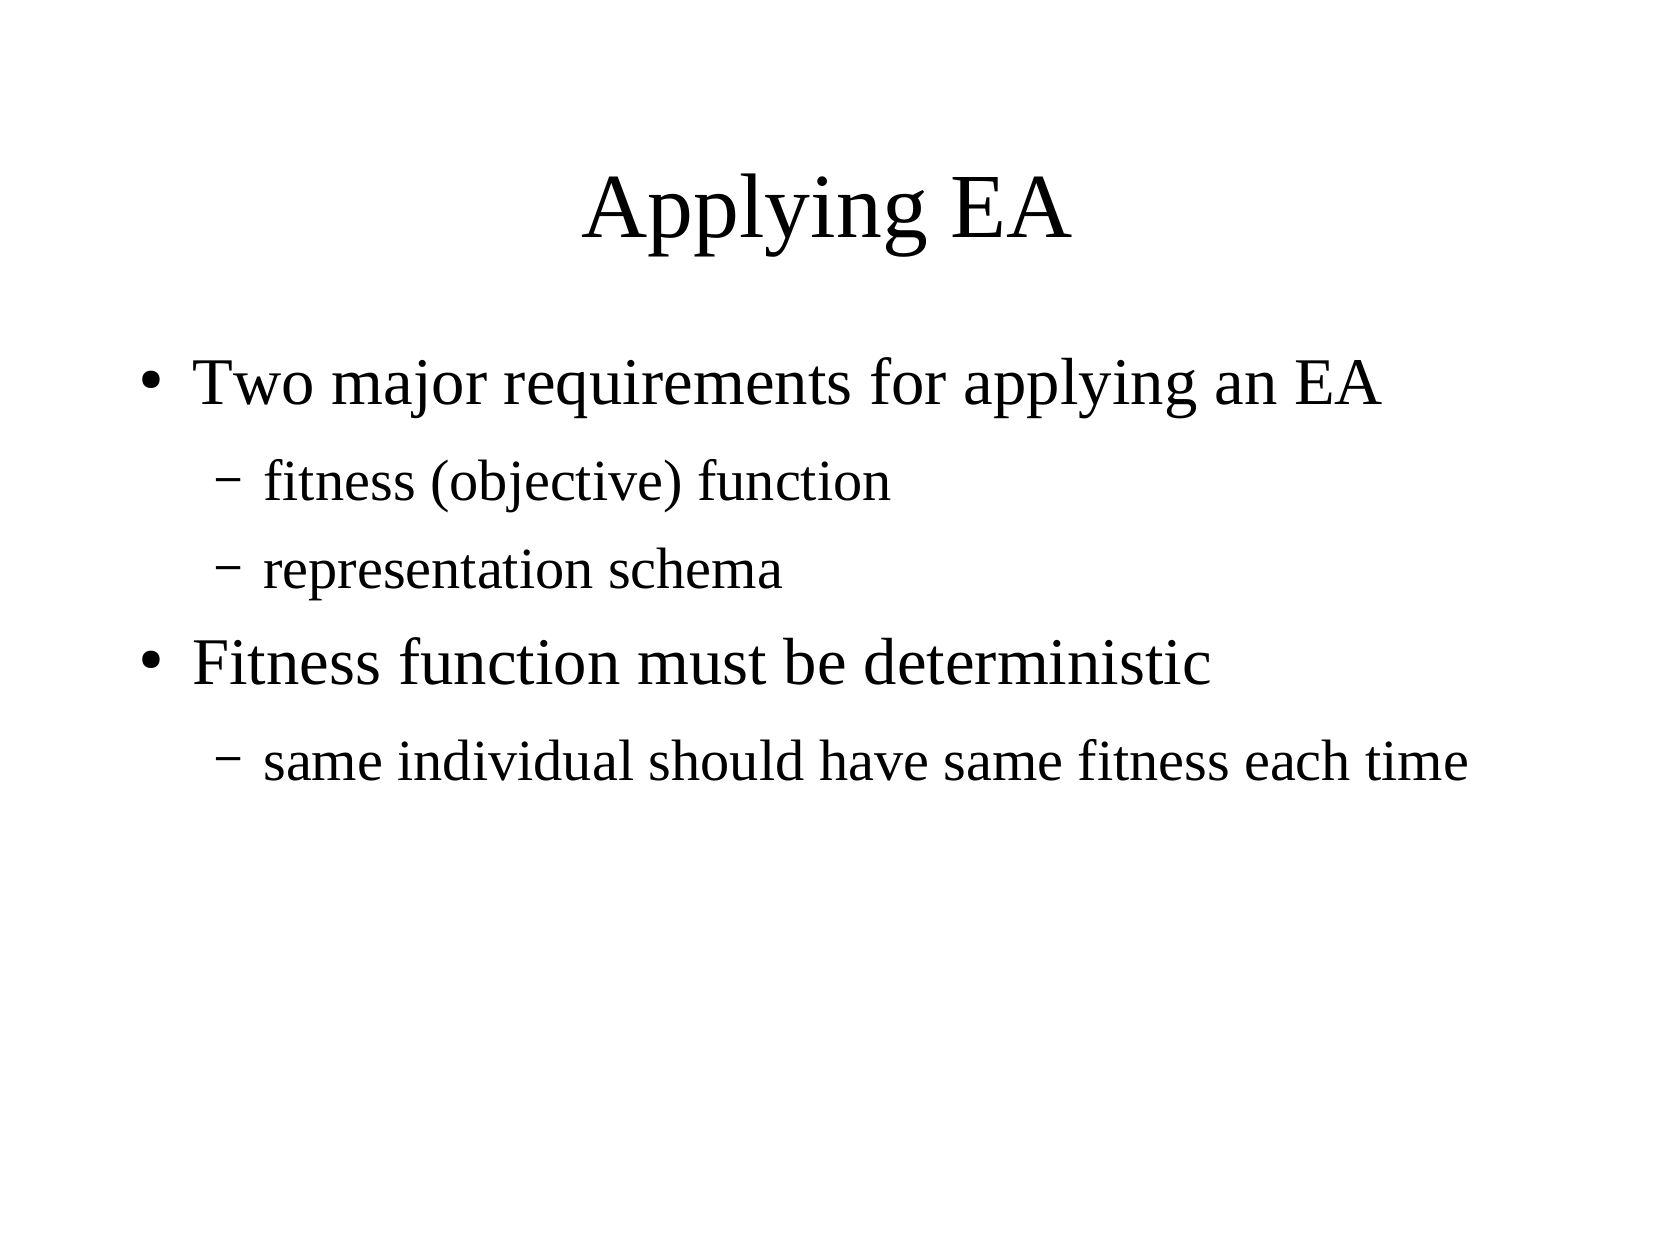

# Applying EA
Two major requirements for applying an EA
fitness (objective) function
representation schema
Fitness function must be deterministic
same individual should have same fitness each time